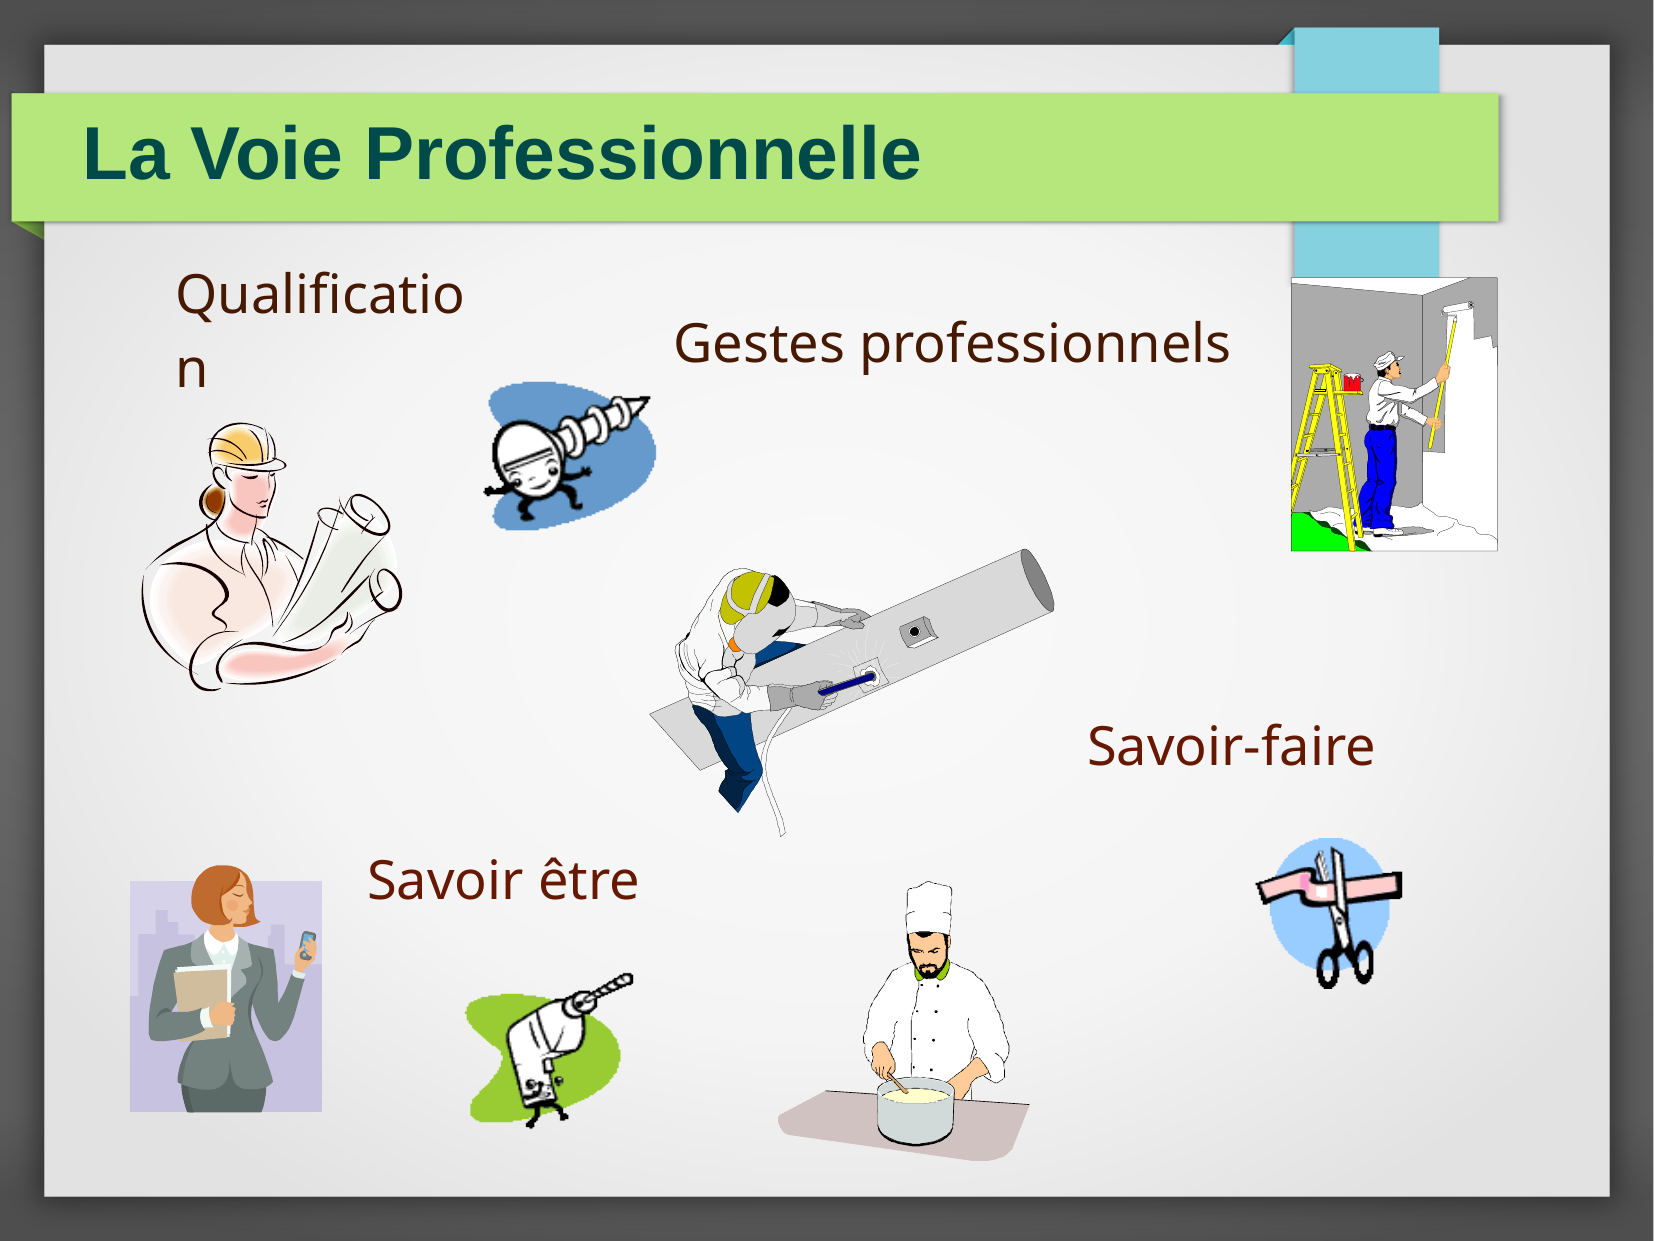

# La Voie Professionnelle
Qualification
Gestes professionnels
Savoir-faire
Savoir être